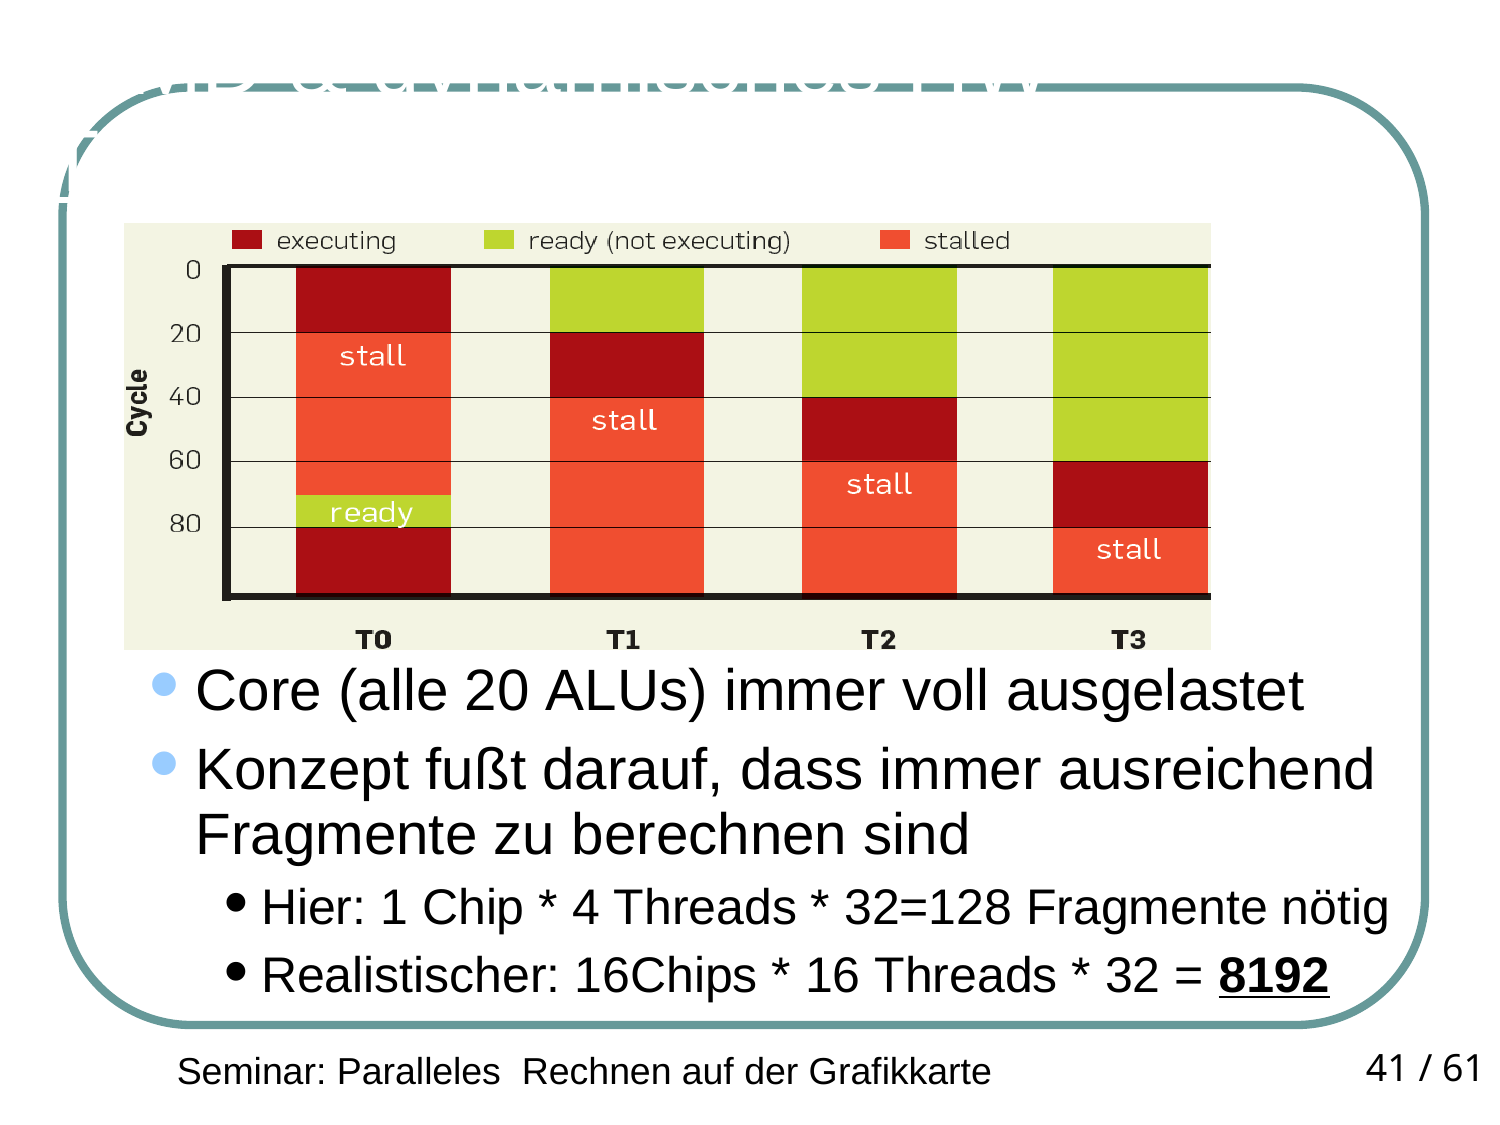

# SIMD & dynamisches HW-Thread Scheduling (2)
Core (alle 20 ALUs) immer voll ausgelastet
Konzept fußt darauf, dass immer ausreichend Fragmente zu berechnen sind
Hier: 1 Chip * 4 Threads * 32=128 Fragmente nötig
Realistischer: 16Chips * 16 Threads * 32 = 8192
Seminar: Paralleles Rechnen auf der Grafikkarte
41